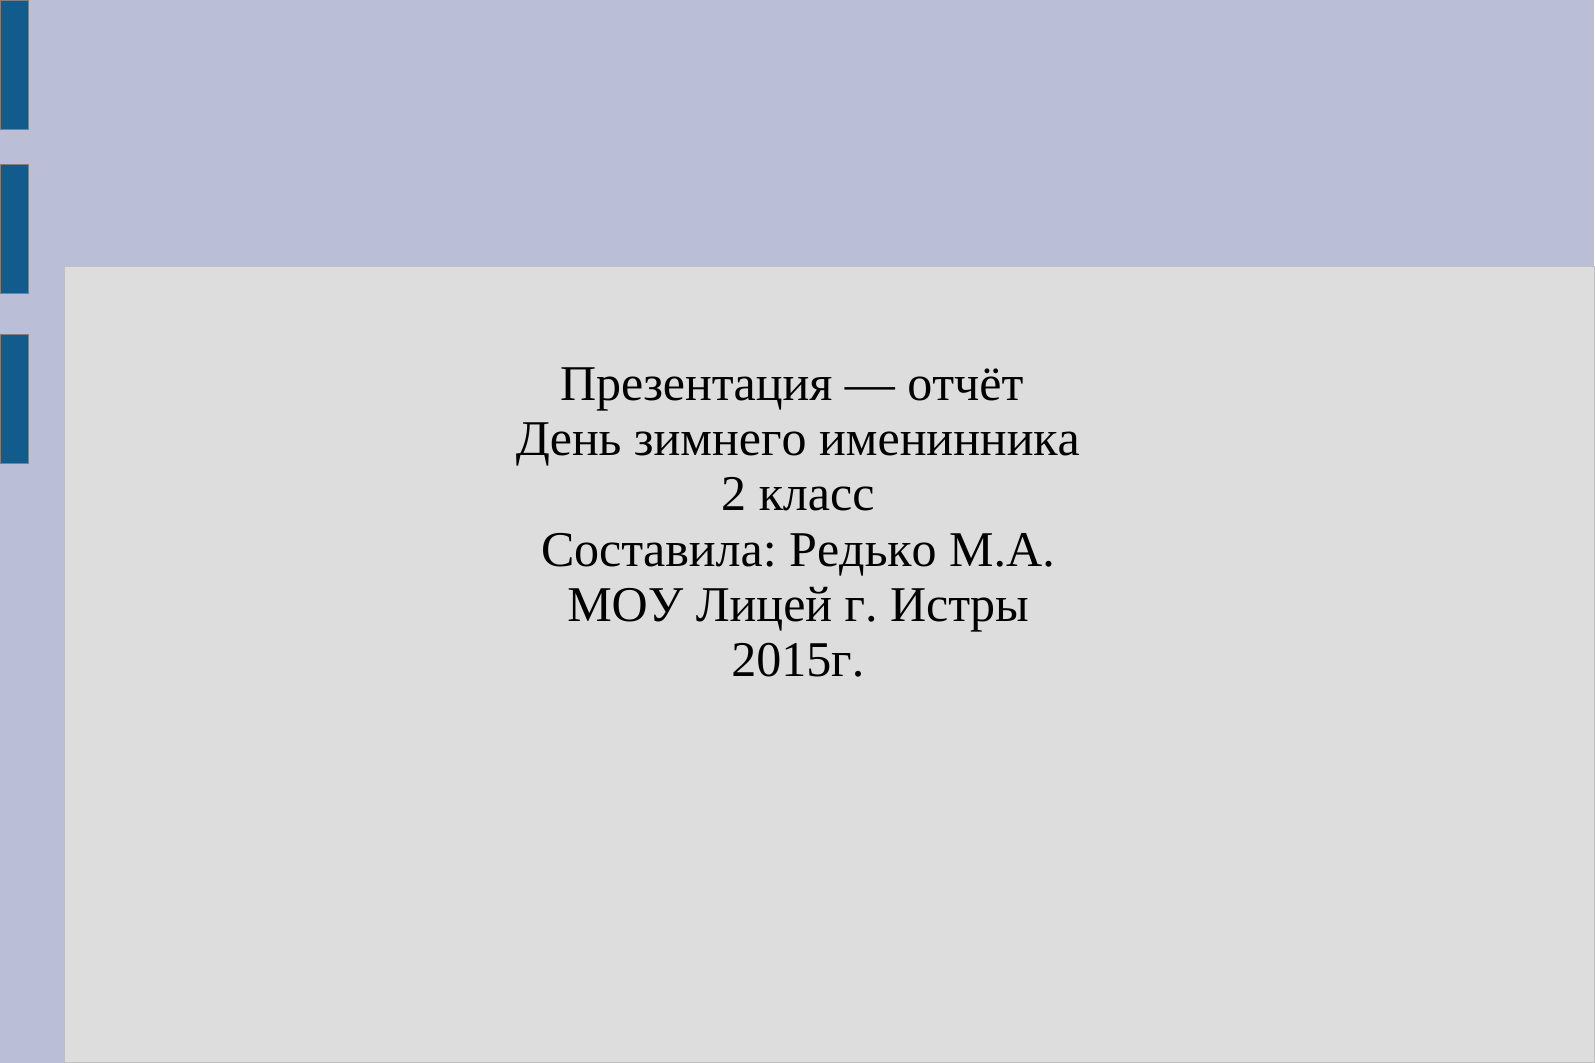

# Презентация — отчёт
День зимнего именинника
2 класс
Составила: Редько М.А.
МОУ Лицей г. Истры
2015г.